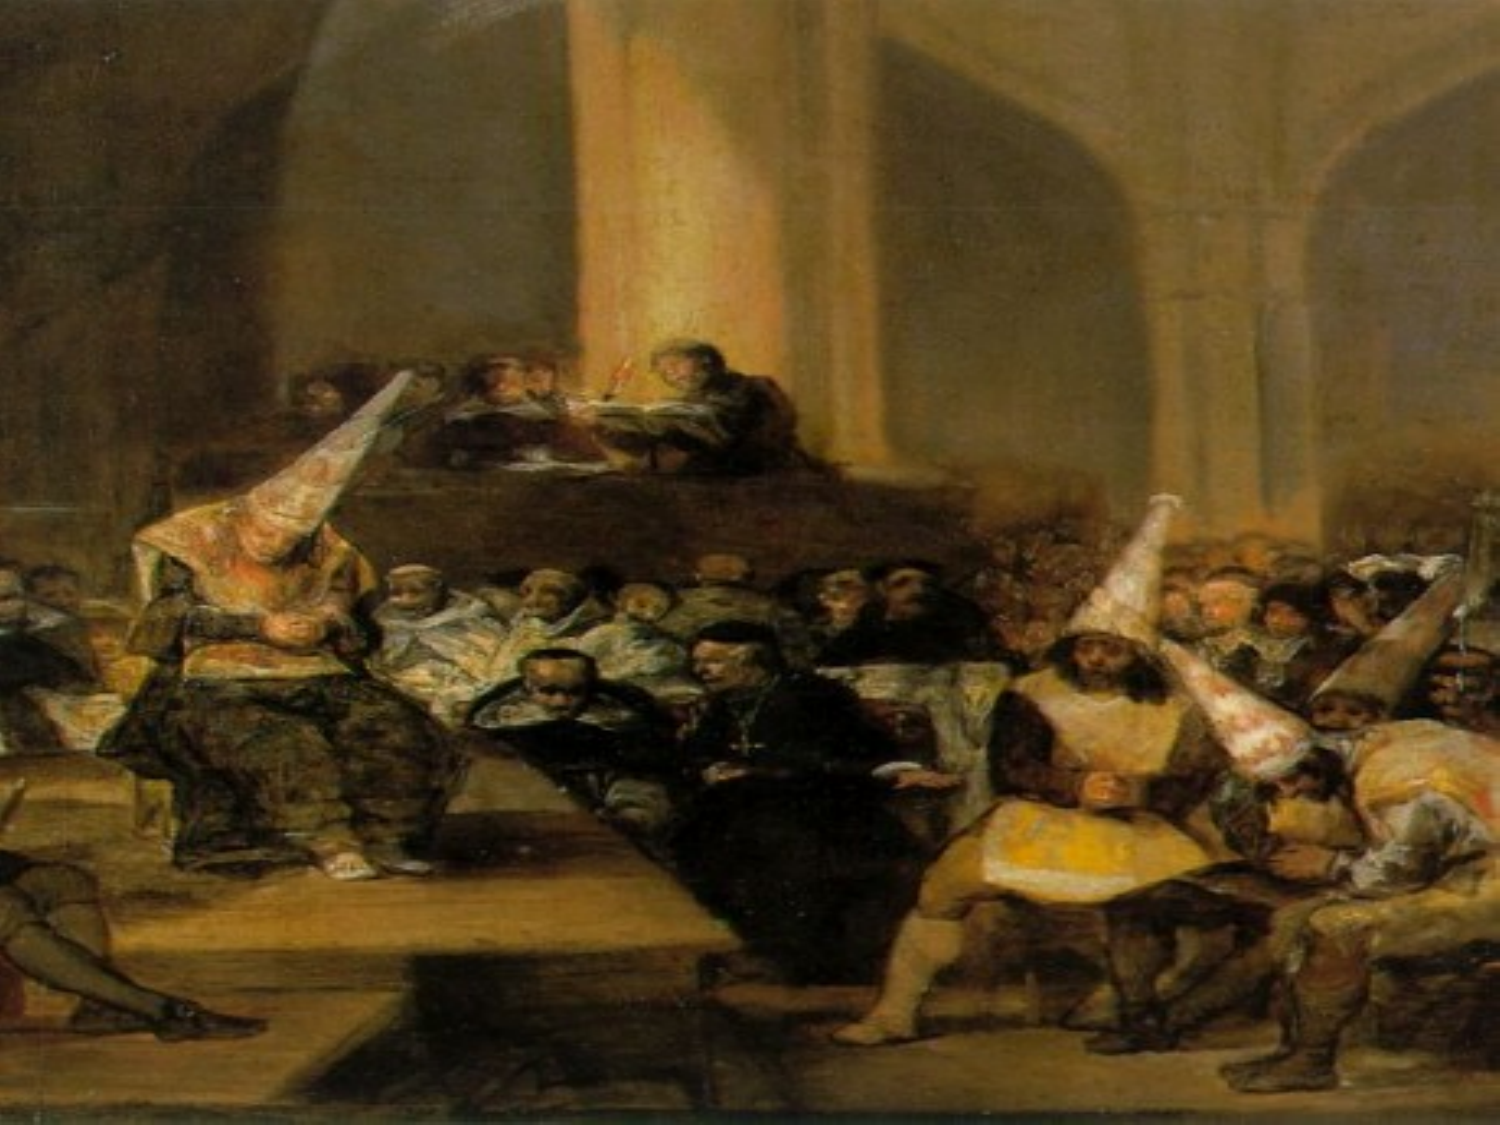

# inkvizicija
Inkvizicija
Posebno sodišče
Nenavadno oblast
Razsoja ne le o dejanjih, ampak tudi o namerah
Krivoverci
Prava vera
Sum dovolj za obtožbo
So razlikovali med malo, bolj ali najbolj sumljivimi.